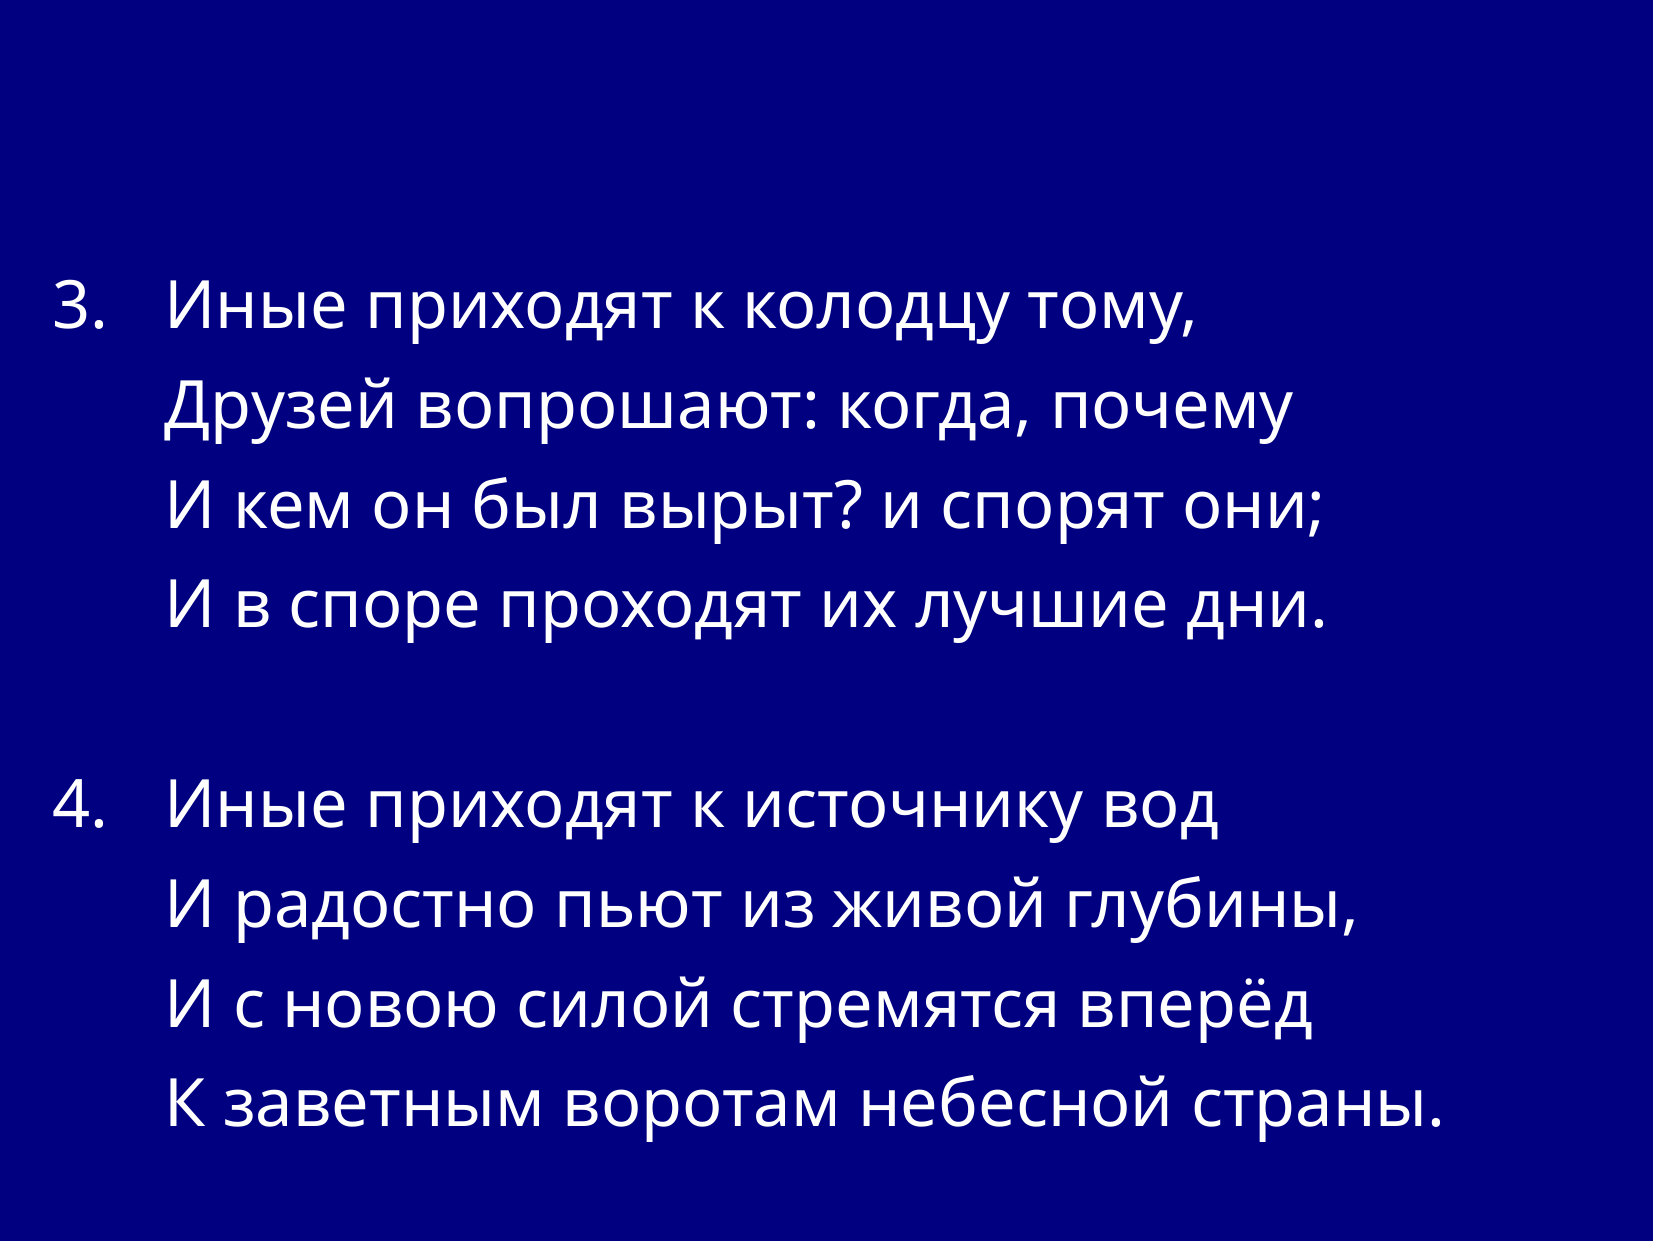

3.	Иные приходят к колодцу тому,
	Друзей вопрошают: когда, почему
	И кем он был вырыт? и спорят они;
	И в споре проходят их лучшие дни.
4.	Иные приходят к источнику вод
	И радостно пьют из живой глубины,
	И с новою силой стремятся вперёд
	К заветным воротам небесной страны.